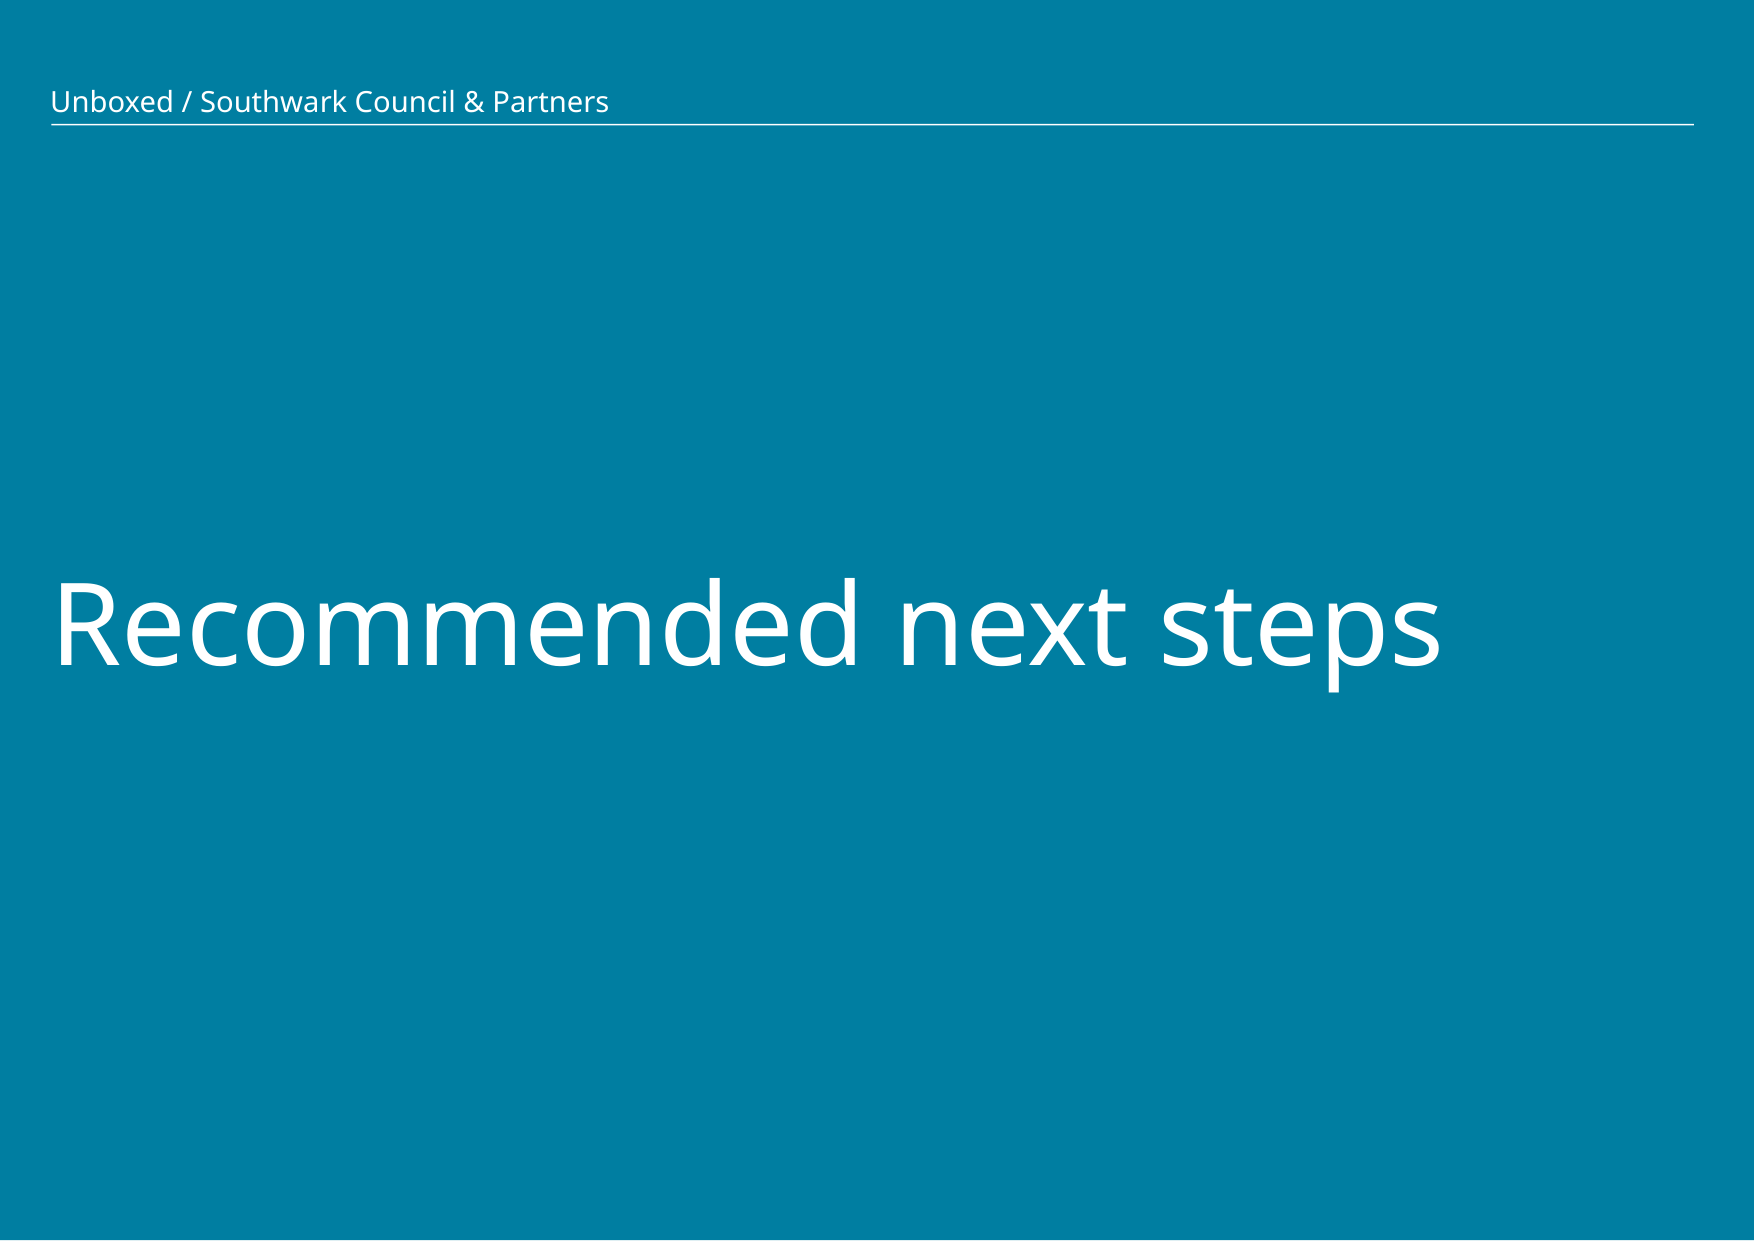

Unboxed / Southwark Council & Partners
Recommended next steps